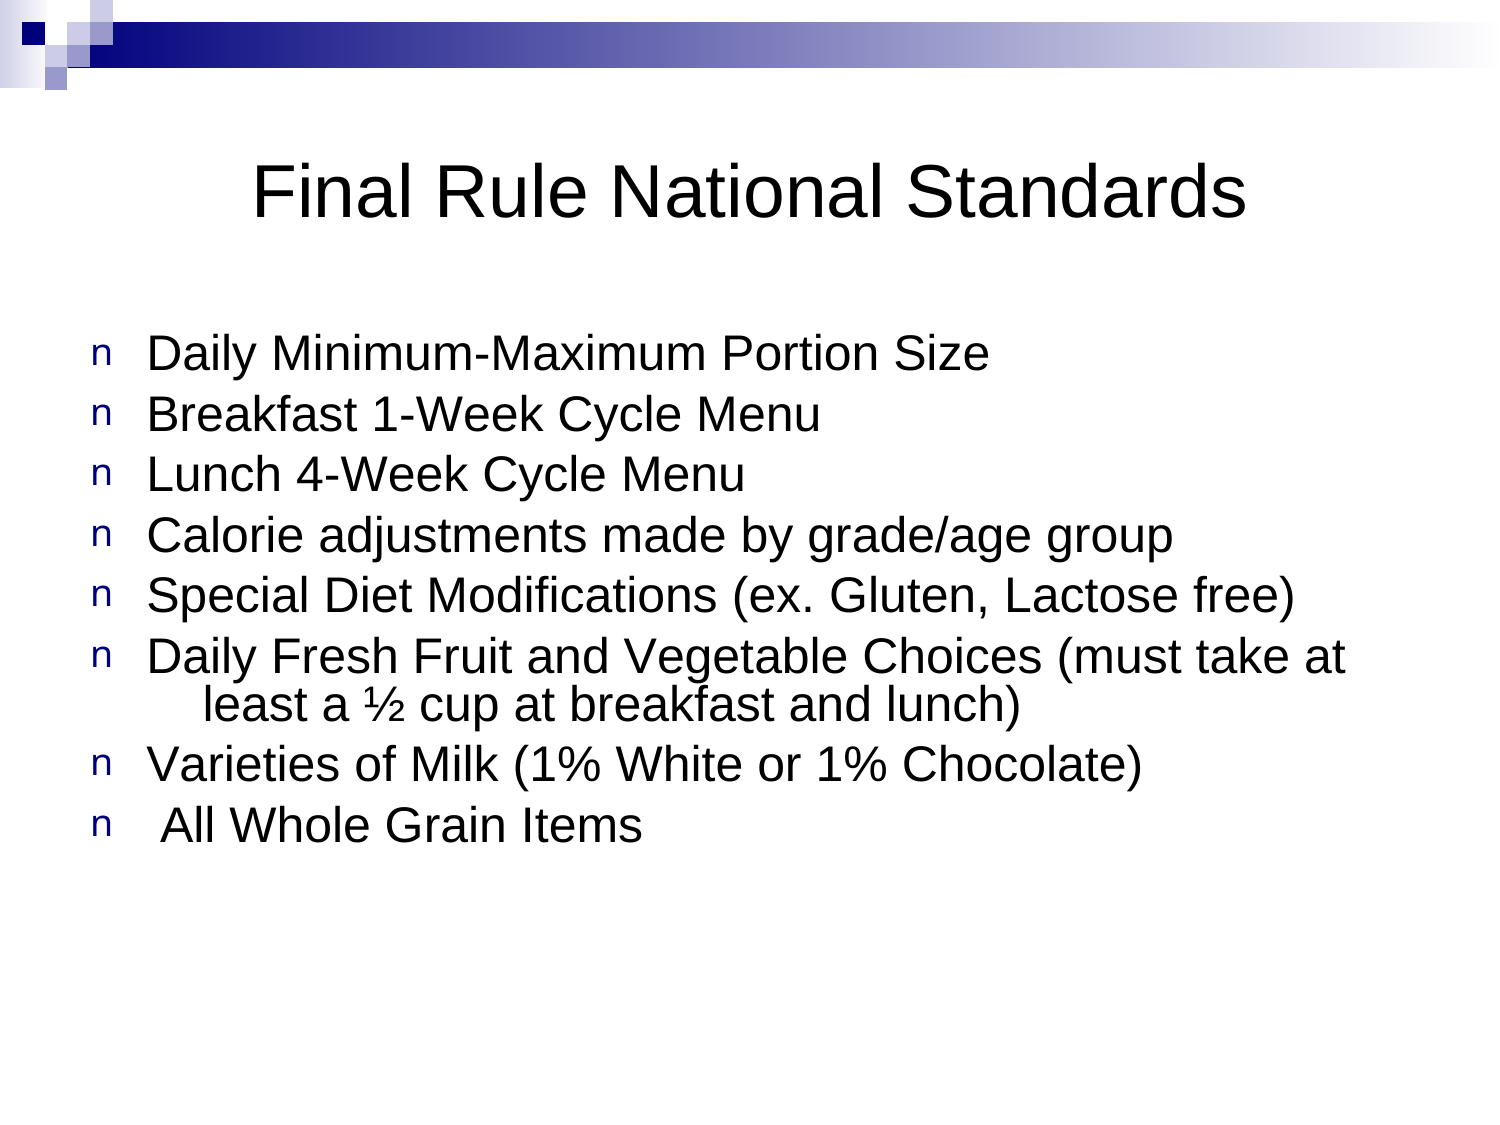

# Final Rule National Standards
Daily Minimum-Maximum Portion Size
Breakfast 1-Week Cycle Menu
Lunch 4-Week Cycle Menu
Calorie adjustments made by grade/age group
Special Diet Modifications (ex. Gluten, Lactose free)
Daily Fresh Fruit and Vegetable Choices (must take at least a ½ cup at breakfast and lunch)
Varieties of Milk (1% White or 1% Chocolate)
 All Whole Grain Items